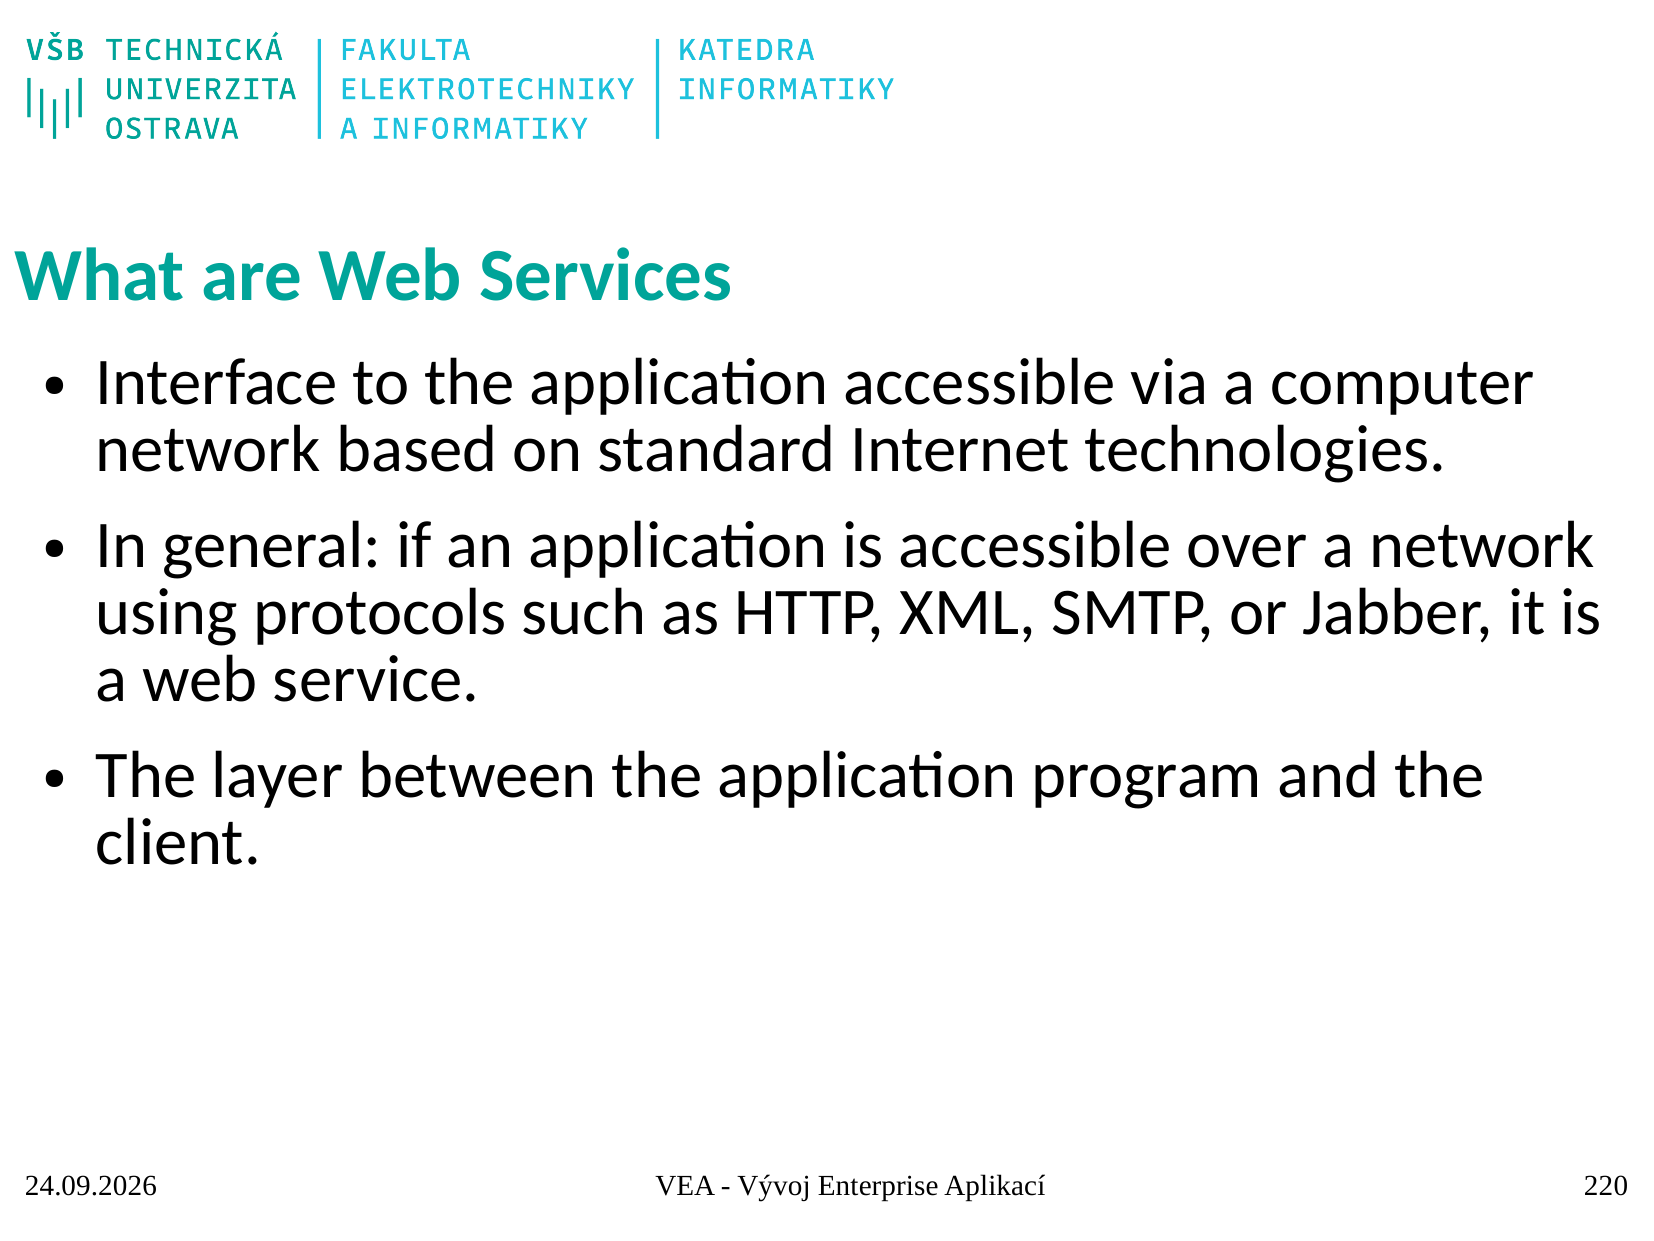

What are Web Services
# Interface to the application accessible via a computer network based on standard Internet technologies.
In general: if an application is accessible over a network using protocols such as HTTP, XML, SMTP, or Jabber, it is a web service.
The layer between the application program and the client.
VEA - Vývoj Enterprise Aplikací
220